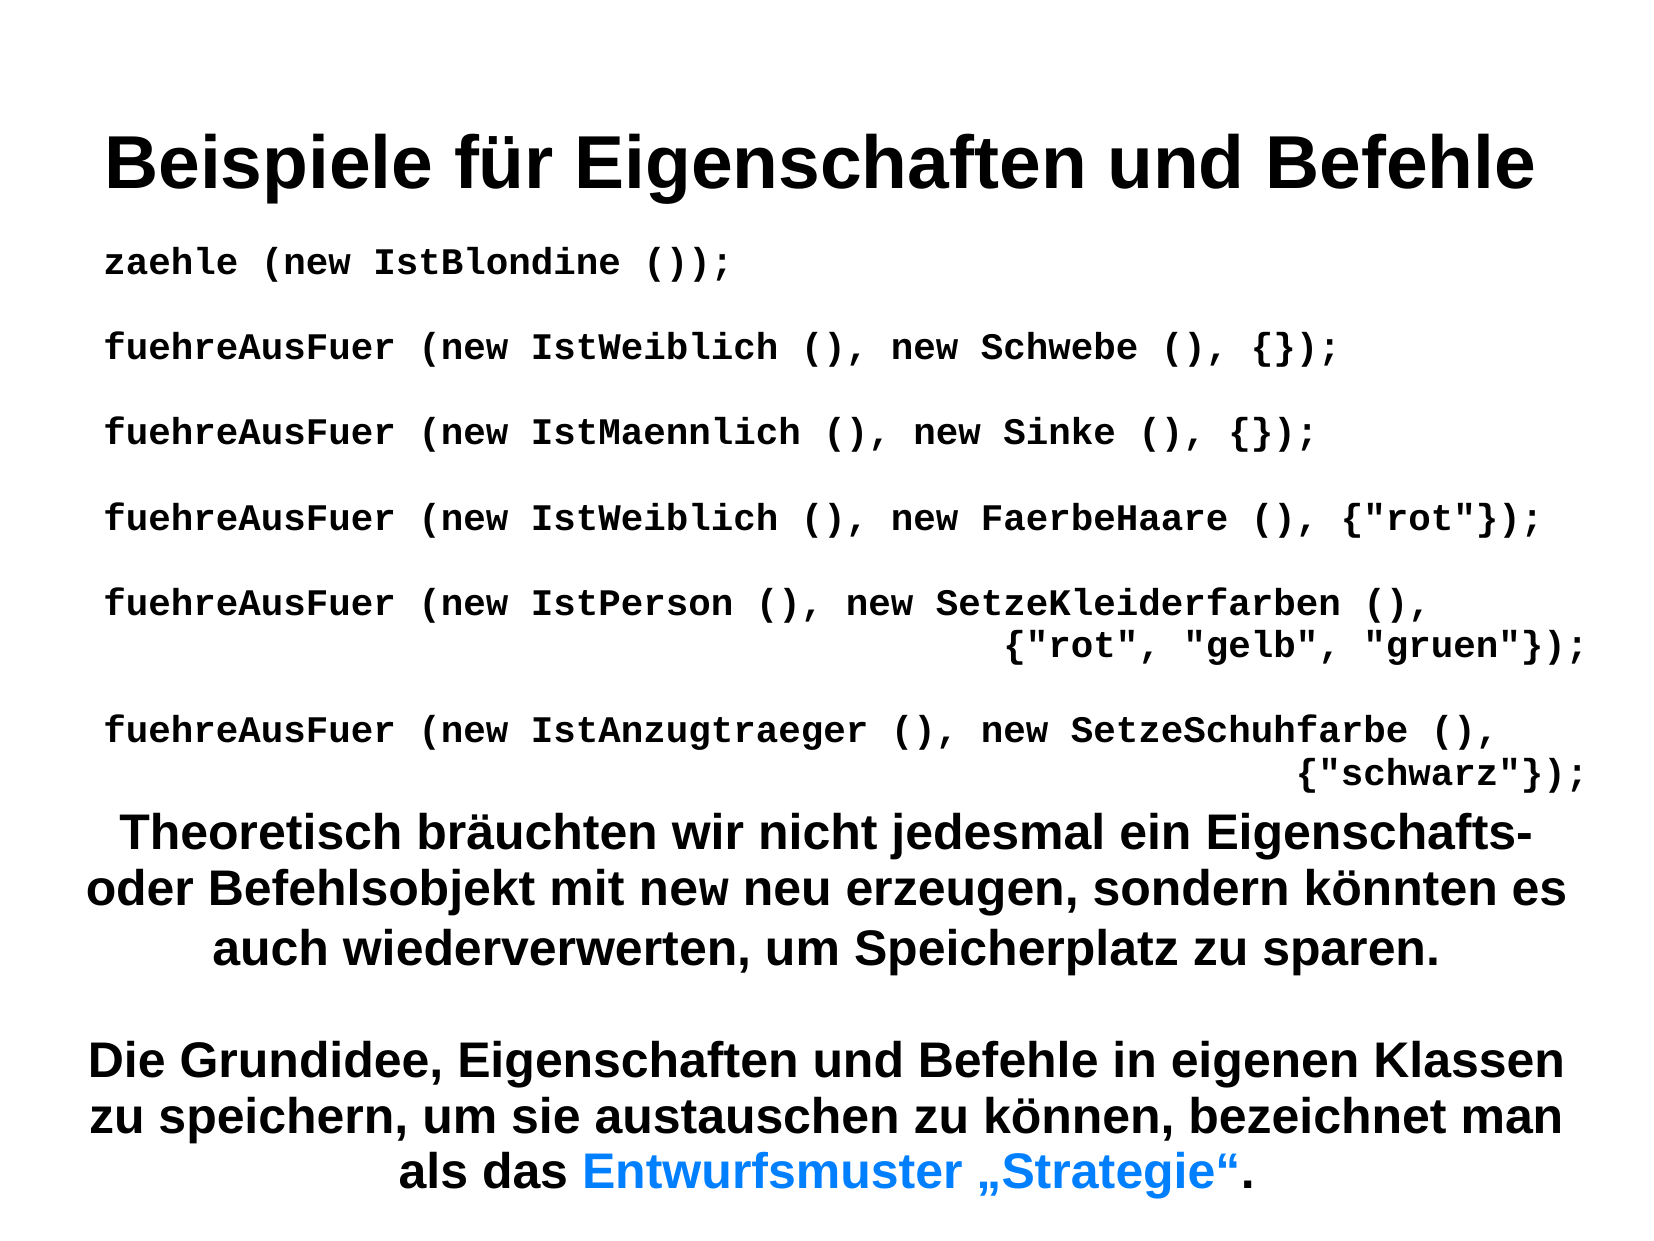

# Beispiele für Eigenschaften und Befehle
zaehle (new IstBlondine ());
fuehreAusFuer (new IstWeiblich (), new Schwebe (), {});
fuehreAusFuer (new IstMaennlich (), new Sinke (), {});
fuehreAusFuer (new IstWeiblich (), new FaerbeHaare (), {"rot"});
fuehreAusFuer (new IstPerson (), new SetzeKleiderfarben (), {"rot", "gelb", "gruen"});
fuehreAusFuer (new IstAnzugtraeger (), new SetzeSchuhfarbe (), {"schwarz"});
Theoretisch bräuchten wir nicht jedesmal ein Eigenschafts- oder Befehlsobjekt mit new neu erzeugen, sondern könnten es auch wiederverwerten, um Speicherplatz zu sparen.
Die Grundidee, Eigenschaften und Befehle in eigenen Klassen zu speichern, um sie austauschen zu können, bezeichnet man als das Entwurfsmuster „Strategie“.